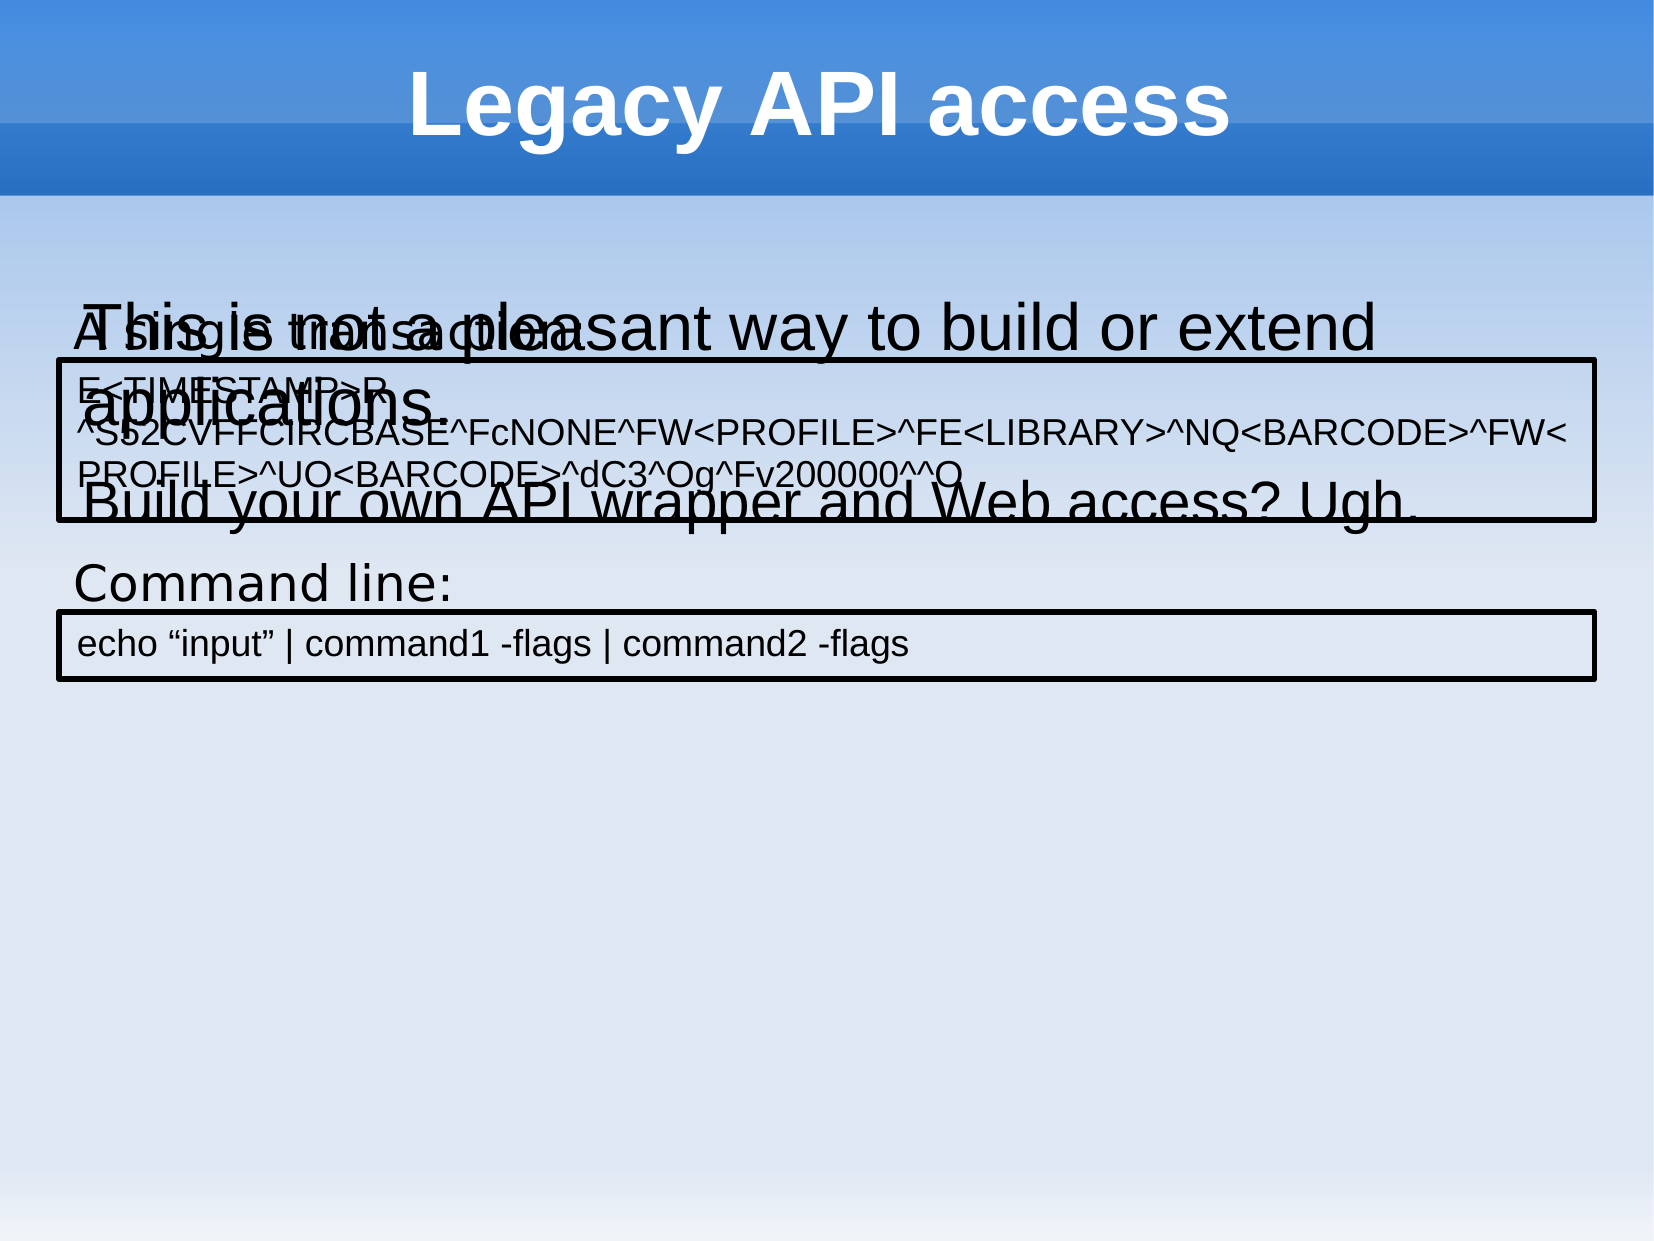

# Legacy API access
This is not a pleasant way to build or extend applications.
Build your own API wrapper and Web access? Ugh.
A single transaction:
E<TIMESTAMP>R ^S52CVFFCIRCBASE^FcNONE^FW<PROFILE>^FE<LIBRARY>^NQ<BARCODE>^FW<PROFILE>^UO<BARCODE>^dC3^Og^Fv200000^^O
Command line:
echo “input” | command1 -flags | command2 -flags